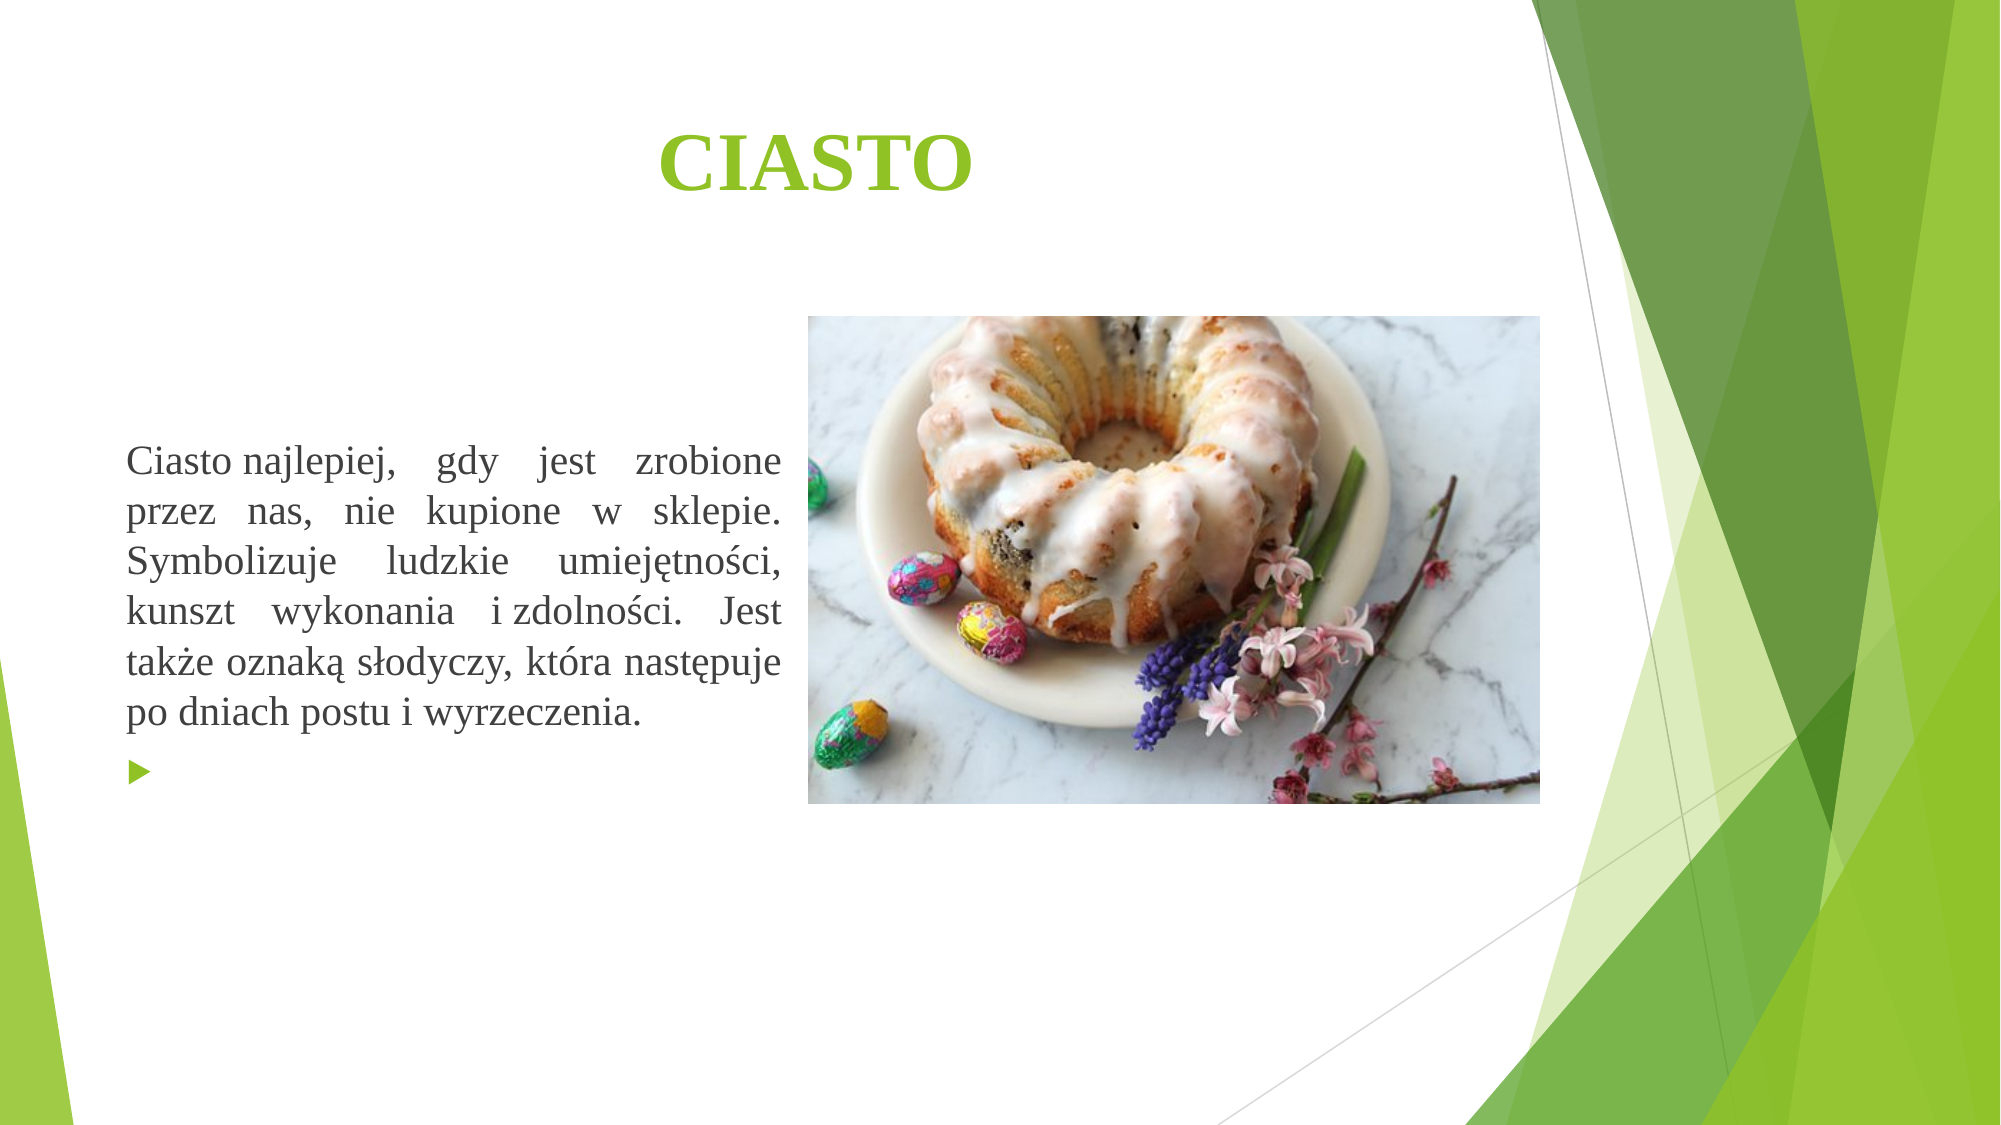

# CIASTO
Ciasto najlepiej, gdy jest zrobione przez nas, nie kupione w sklepie. Symbolizuje ludzkie umiejętności, kunszt wykonania i zdolności. Jest także oznaką słodyczy, która następuje po dniach postu i wyrzeczenia.